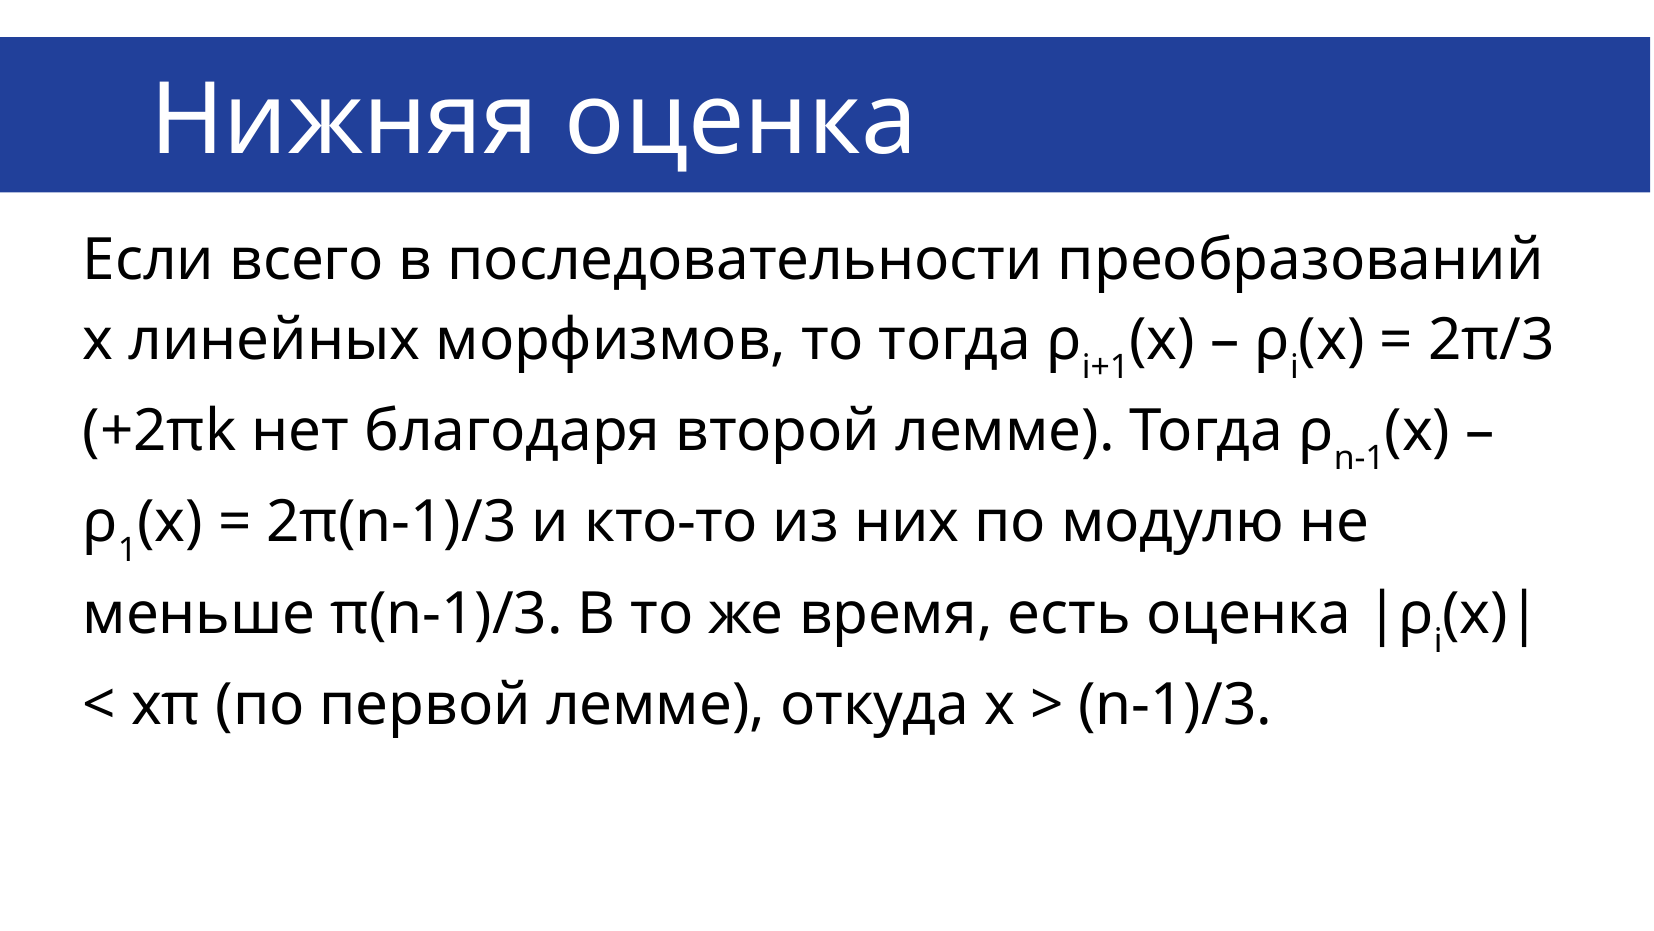

# Нижняя оценка
Если всего в последовательности преобразований x линейных морфизмов, то тогда ρi+1(x) – ρi(x) = 2π/3 (+2πk нет благодаря второй лемме). Тогда ρn-1(x) – ρ1(x) = 2π(n-1)/3 и кто-то из них по модулю не меньше π(n-1)/3. В то же время, есть оценка |ρi(x)| < xπ (по первой лемме), откуда x > (n-1)/3.